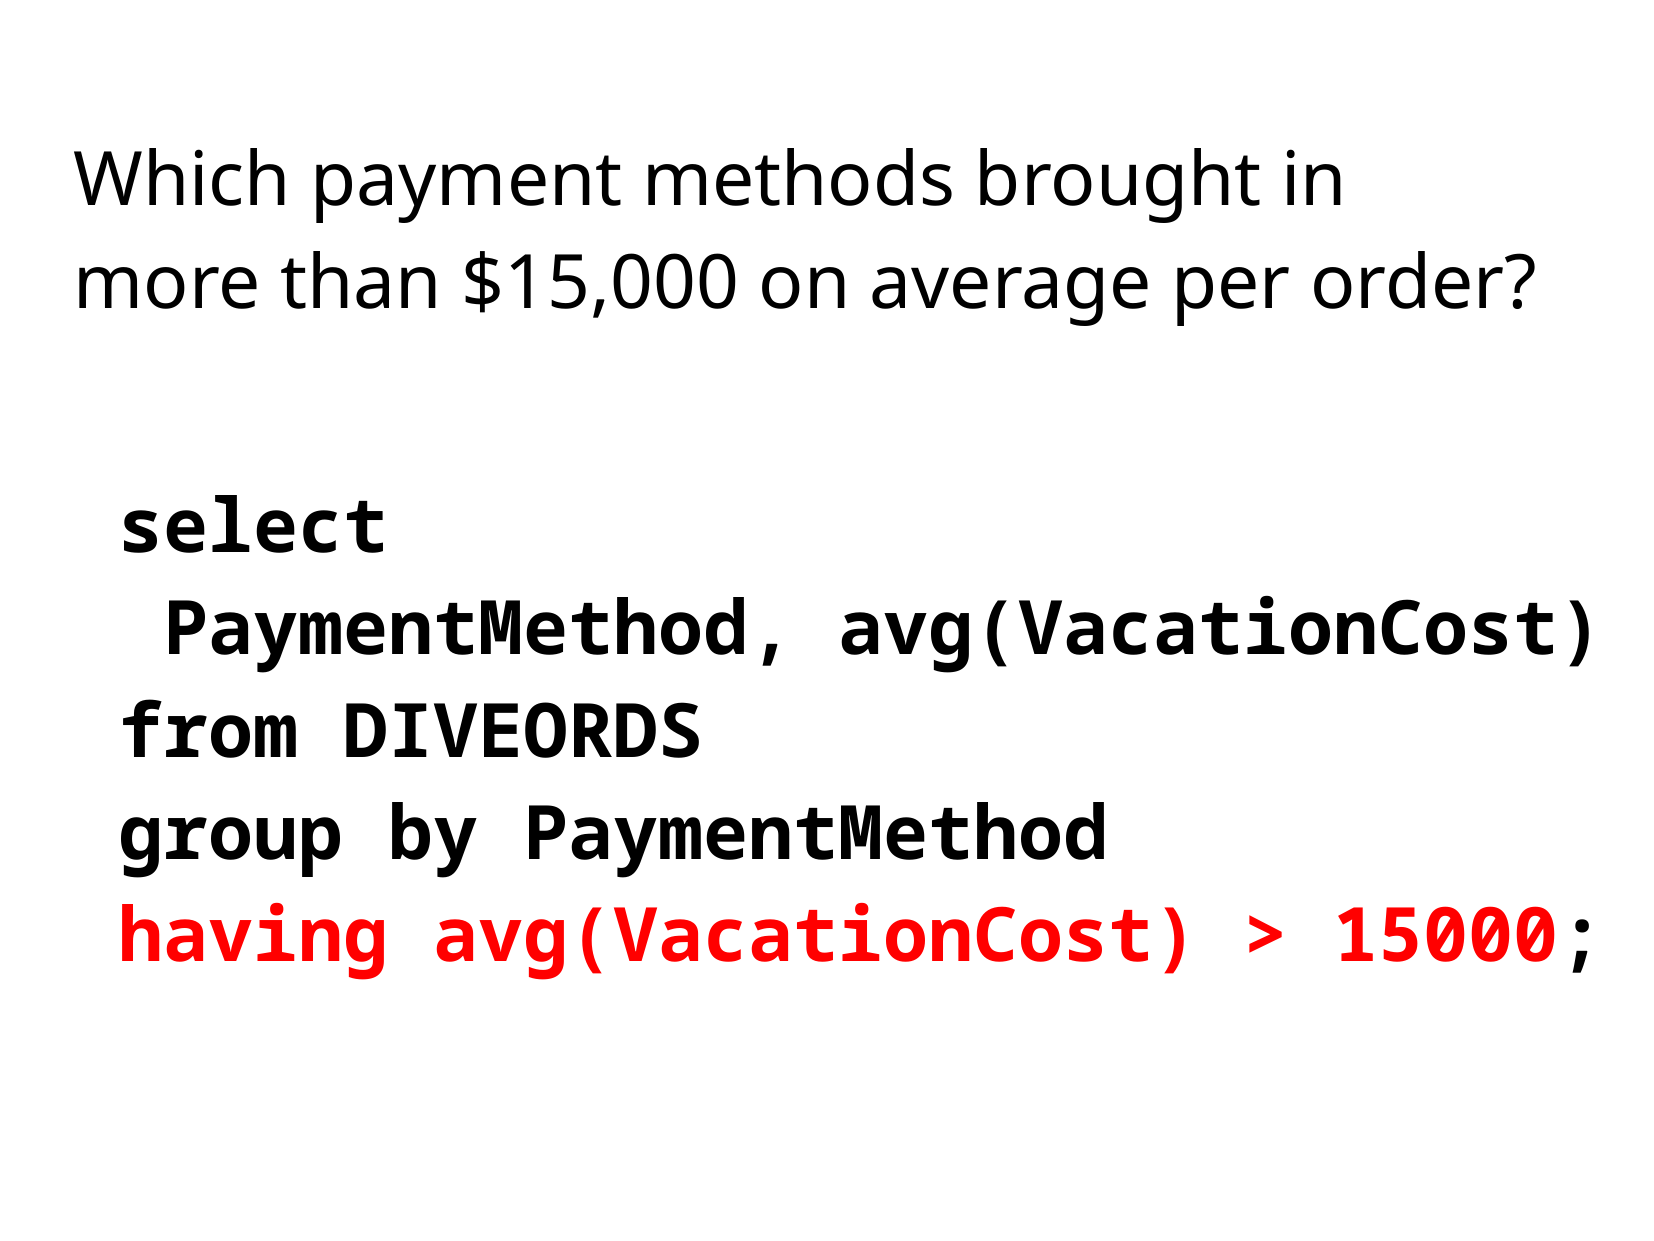

Which payment methods brought in more than $15,000 on average per order?
# select
 PaymentMethod, avg(VacationCost)
from DIVEORDS
group by PaymentMethod
having avg(VacationCost) > 15000;